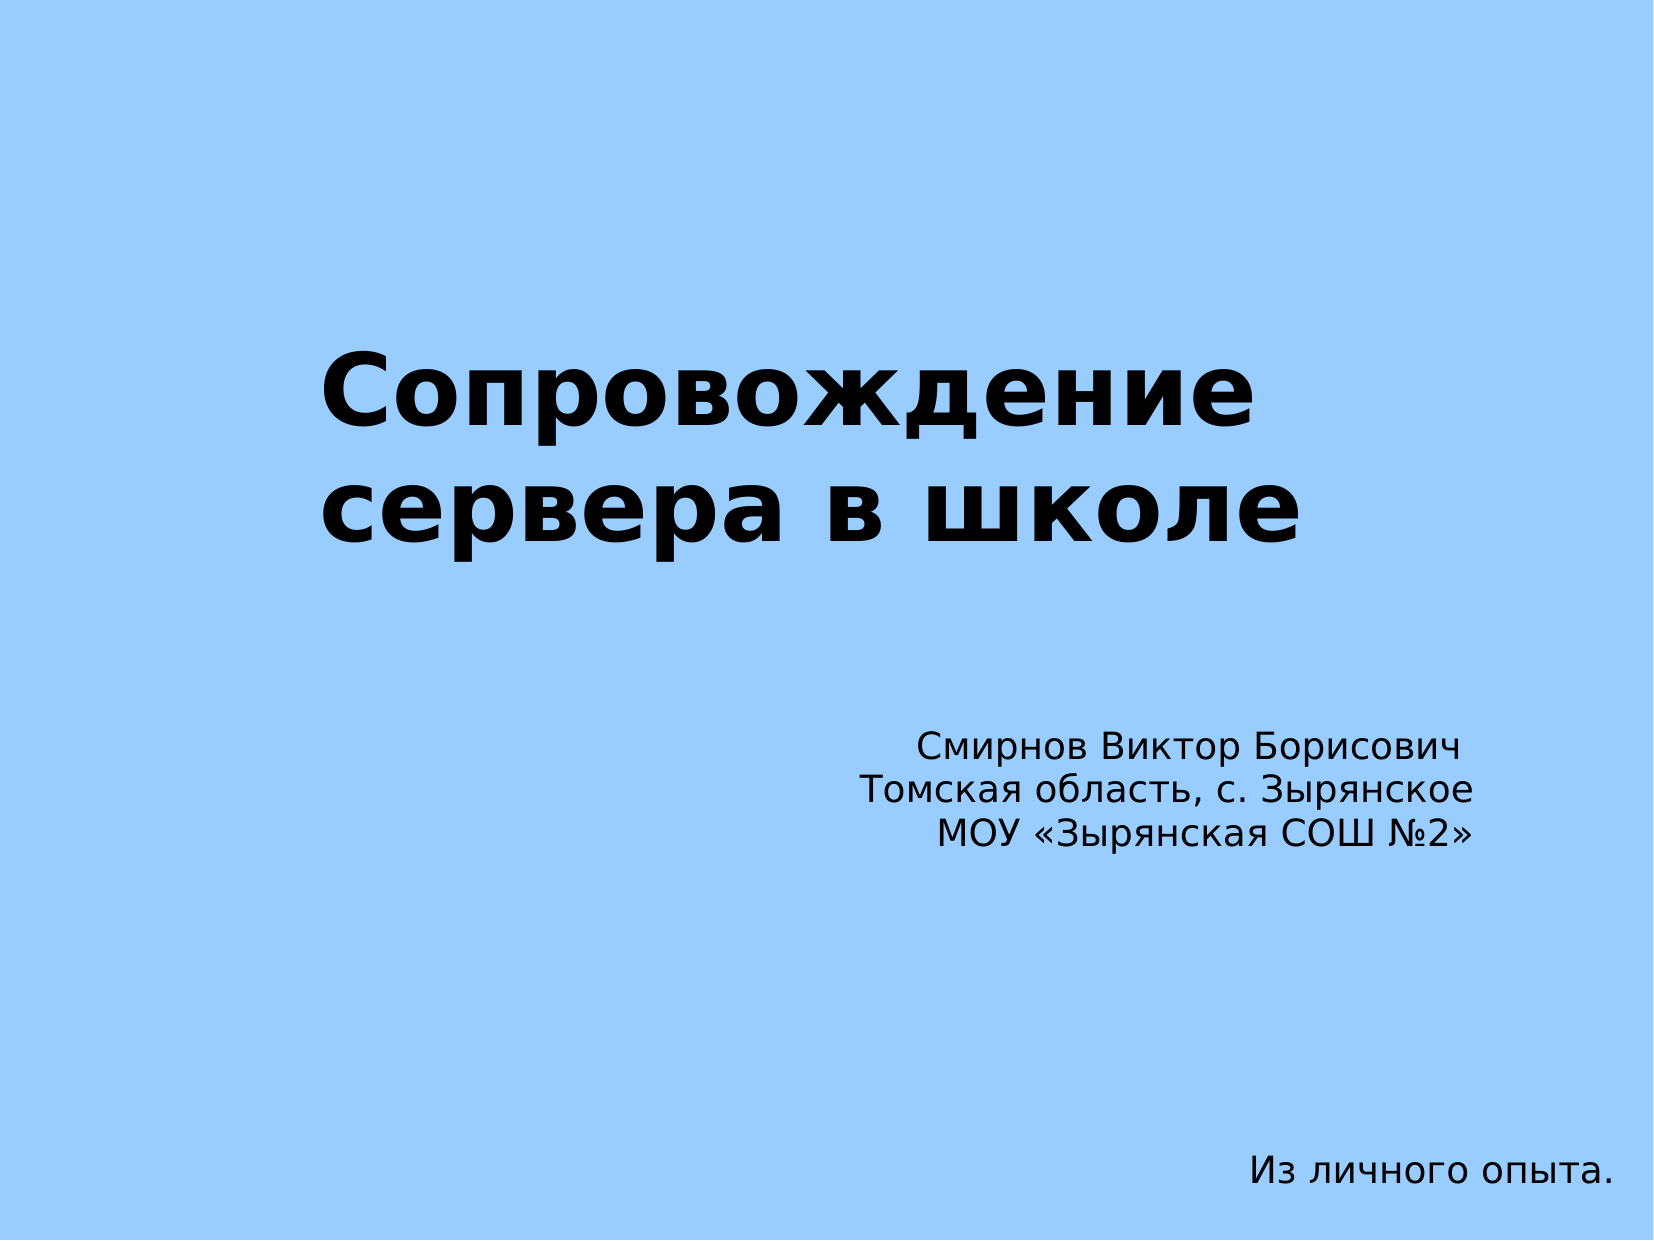

Сопровождение сервера в школе
Смирнов Виктор Борисович
Томская область, с. Зырянское
МОУ «Зырянская СОШ №2»
Из личного опыта.